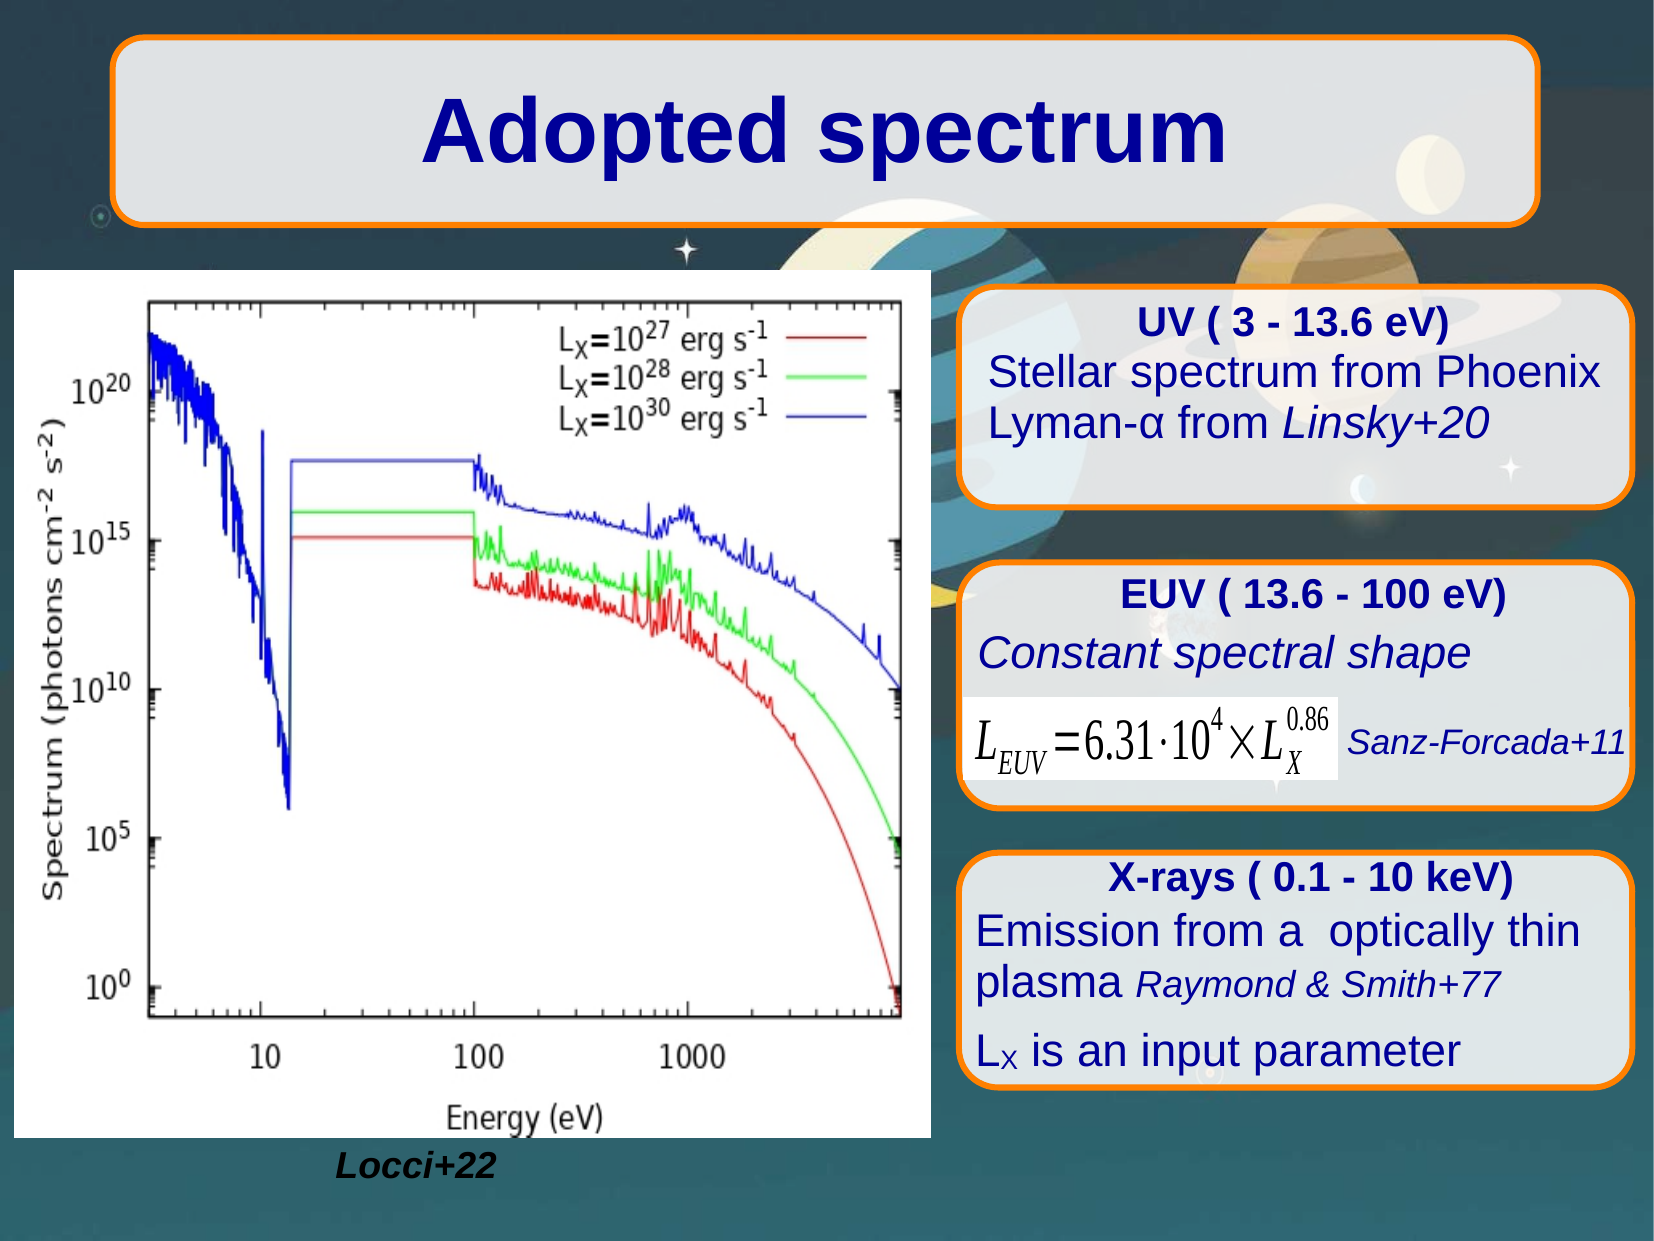

Adopted spectrum
 UV ( 3 - 13.6 eV)
Stellar spectrum from Phoenix
Lyman-α from Linsky+20
 EUV ( 13.6 - 100 eV)
Constant spectral shape
 Sanz-Forcada+11
 X-rays ( 0.1 - 10 keV)
# Emission from a optically thin plasma Raymond & Smith+77
LX is an input parameter
Locci+22